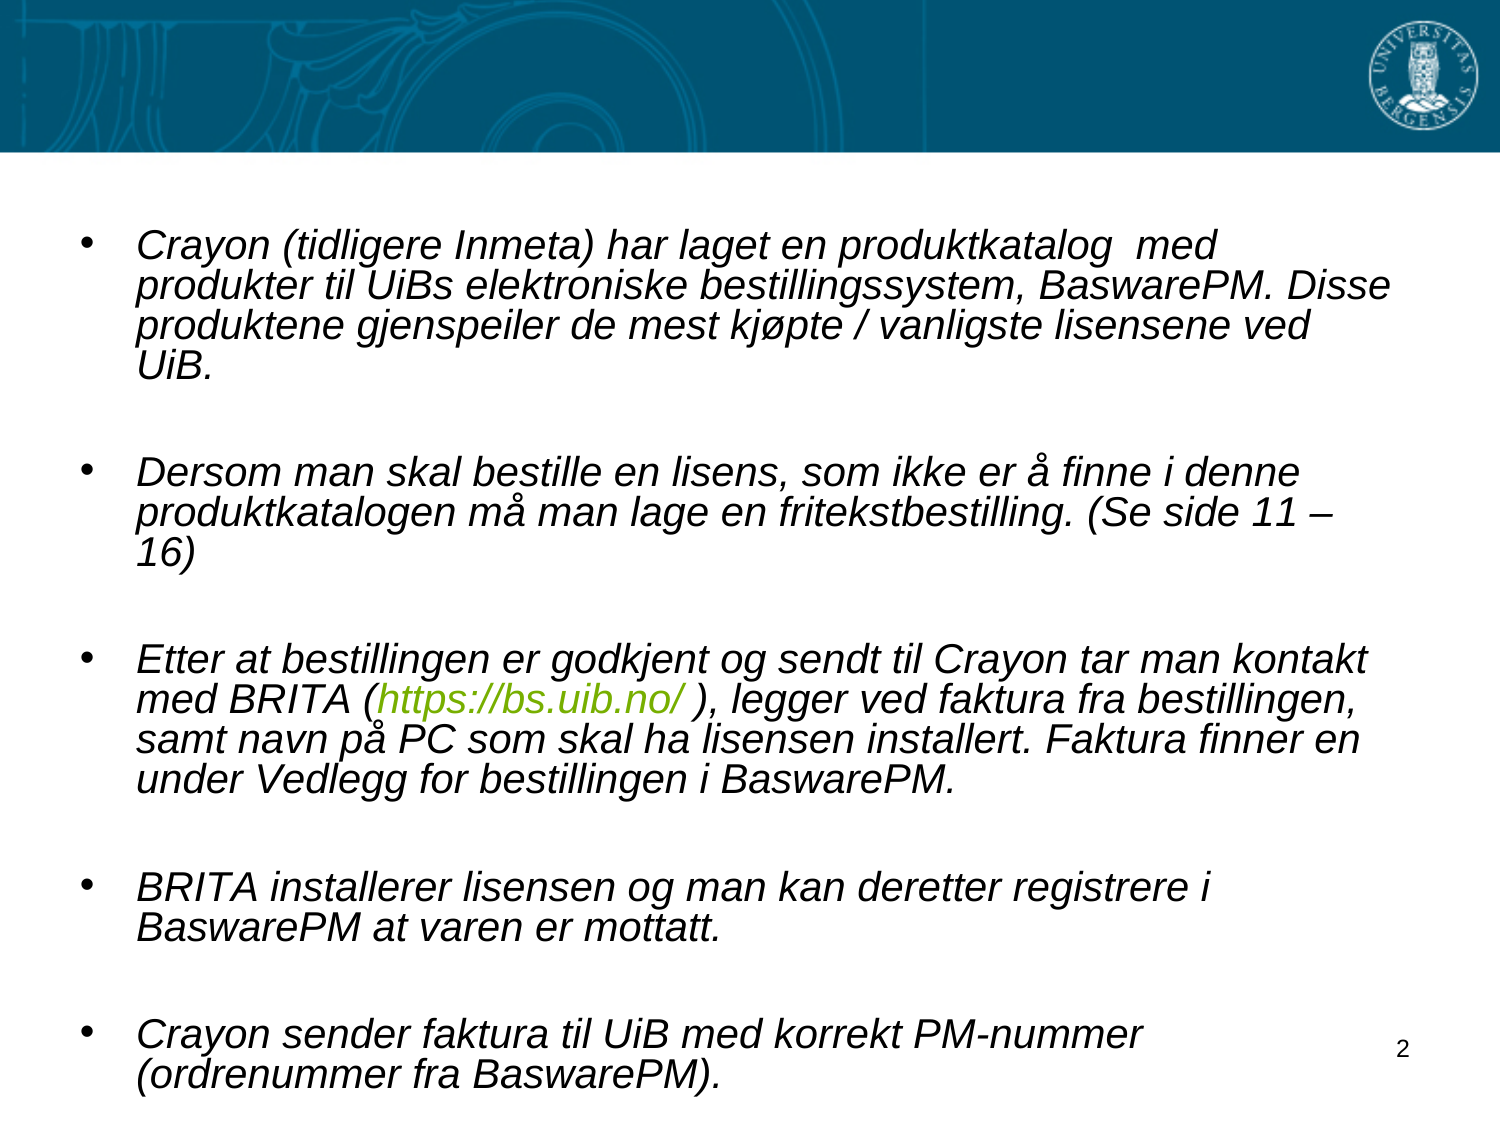

# Crayon (tidligere Inmeta) har laget en produktkatalog med produkter til UiBs elektroniske bestillingssystem, BaswarePM. Disse produktene gjenspeiler de mest kjøpte / vanligste lisensene ved UiB.
Dersom man skal bestille en lisens, som ikke er å finne i denne produktkatalogen må man lage en fritekstbestilling. (Se side 11 – 16)
Etter at bestillingen er godkjent og sendt til Crayon tar man kontakt med BRITA (https://bs.uib.no/ ), legger ved faktura fra bestillingen, samt navn på PC som skal ha lisensen installert. Faktura finner en under Vedlegg for bestillingen i BaswarePM.
BRITA installerer lisensen og man kan deretter registrere i BaswarePM at varen er mottatt.
Crayon sender faktura til UiB med korrekt PM-nummer (ordrenummer fra BaswarePM).